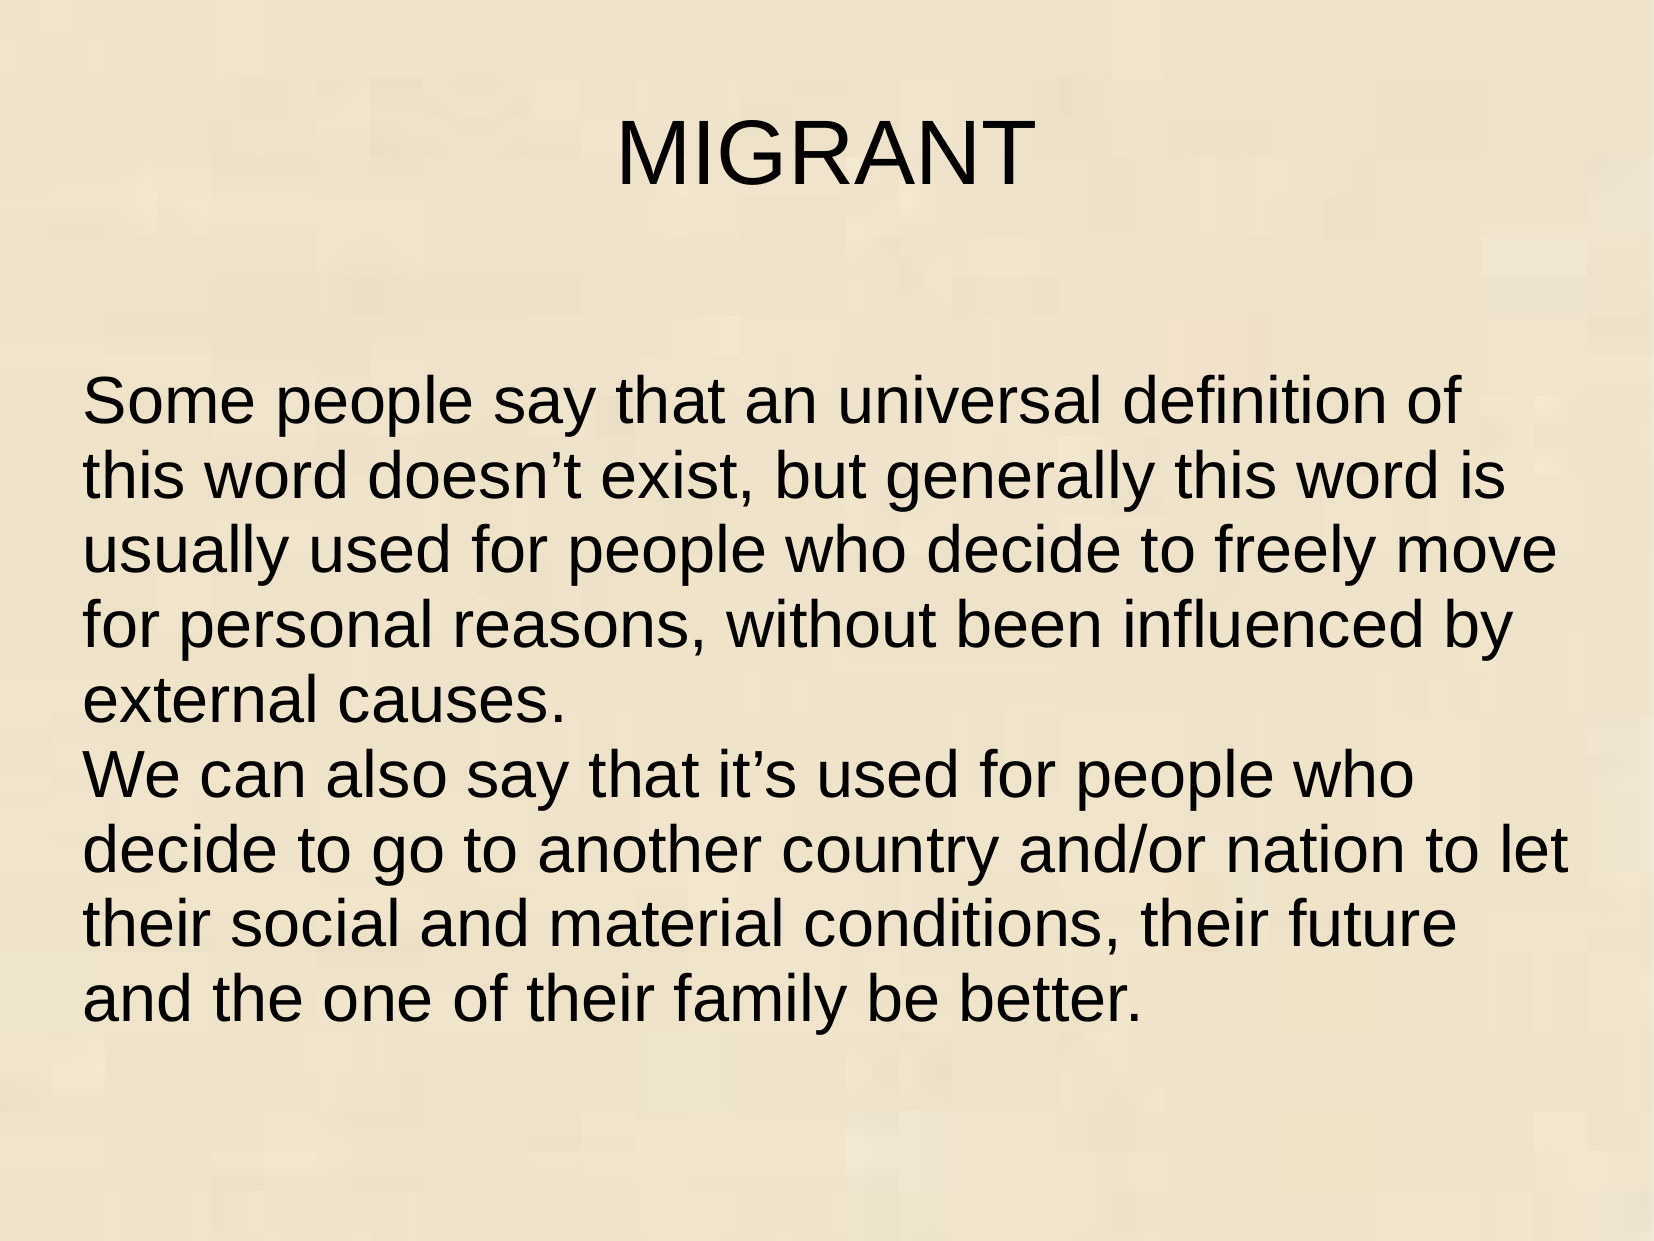

# MIGRANT
Some people say that an universal definition of this word doesn’t exist, but generally this word is usually used for people who decide to freely move for personal reasons, without been influenced by external causes.
We can also say that it’s used for people who decide to go to another country and/or nation to let their social and material conditions, their future and the one of their family be better.